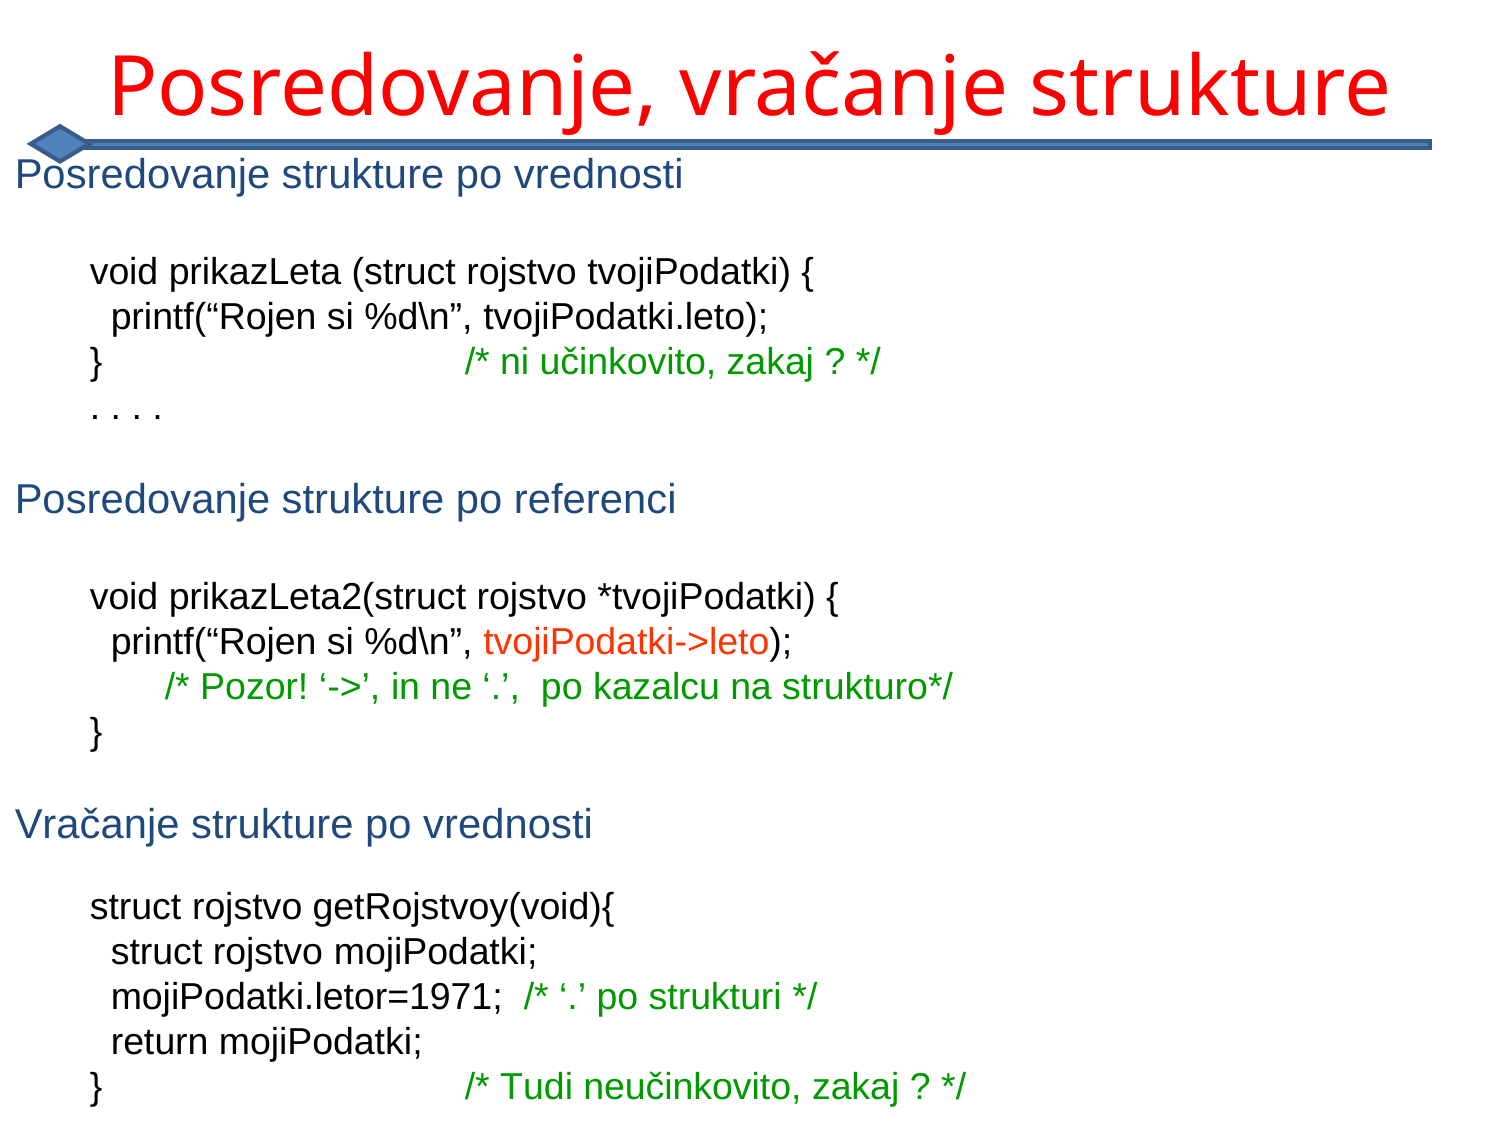

# Posredovanje, vračanje strukture
Posredovanje strukture po vrednosti
void prikazLeta (struct rojstvo tvojiPodatki) {
 printf(“Rojen si %d\n”, tvojiPodatki.leto);
}			/* ni učinkovito, zakaj ? */
. . . .
Posredovanje strukture po referenci
void prikazLeta2(struct rojstvo *tvojiPodatki) {
 printf(“Rojen si %d\n”, tvojiPodatki->leto);
	/* Pozor! ‘->’, in ne ‘.’, po kazalcu na strukturo*/
}
Vračanje strukture po vrednosti
struct rojstvo getRojstvoy(void){
 struct rojstvo mojiPodatki;
 mojiPodatki.letor=1971; /* ‘.’ po strukturi */
 return mojiPodatki;
}			/* Tudi neučinkovito, zakaj ? */